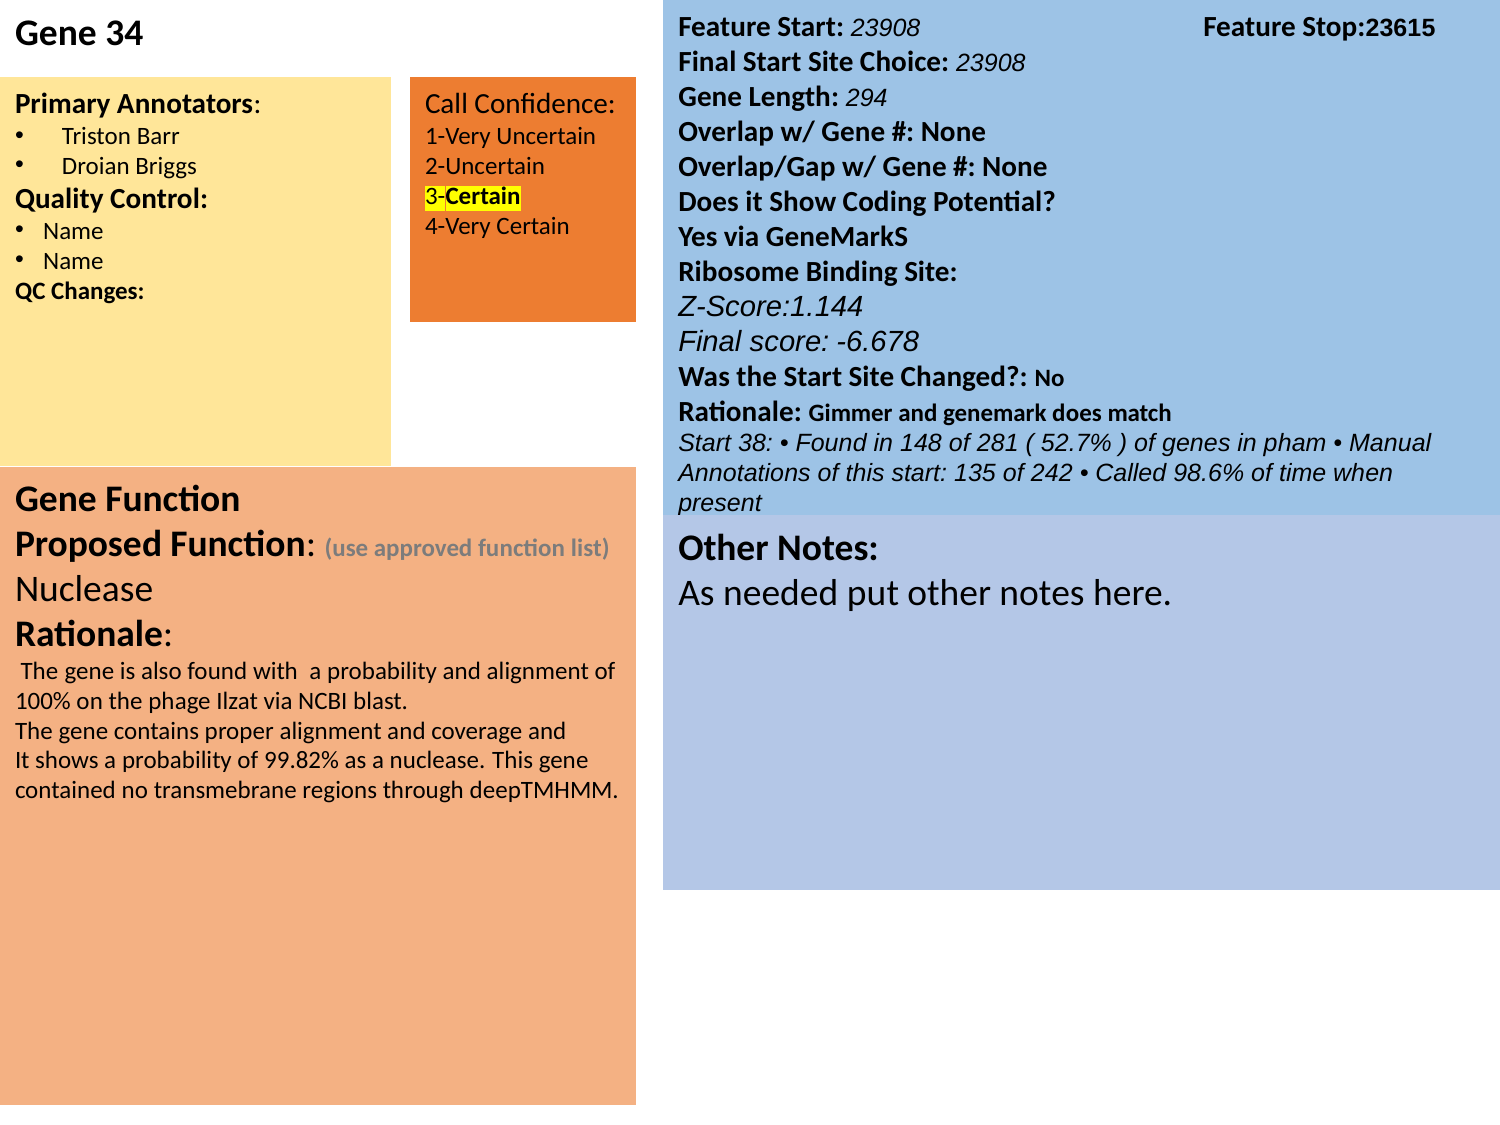

Gene 34
Feature Start: 23908				Feature Stop:23615
Final Start Site Choice: 23908
Gene Length: 294
Overlap w/ Gene #: None
Overlap/Gap w/ Gene #: None
Does it Show Coding Potential?
Yes via GeneMarkS
Ribosome Binding Site:
Z-Score:1.144
Final score: -6.678
Was the Start Site Changed?: No
Rationale: Gimmer and genemark does match
Start 38: • Found in 148 of 281 ( 52.7% ) of genes in pham • Manual Annotations of this start: 135 of 242 • Called 98.6% of time when present
Primary Annotators:
Triston Barr
Droian Briggs
Quality Control:
Name
Name
QC Changes:
Call Confidence:
1-Very Uncertain
2-Uncertain
3-Certain
4-Very Certain
Gene Function
Proposed Function: (use approved function list)
Nuclease
Rationale:
 The gene is also found with a probability and alignment of 100% on the phage Ilzat via NCBI blast.
The gene contains proper alignment and coverage and
It shows a probability of 99.82% as a nuclease. This gene contained no transmebrane regions through deepTMHMM.
Other Notes:
As needed put other notes here.